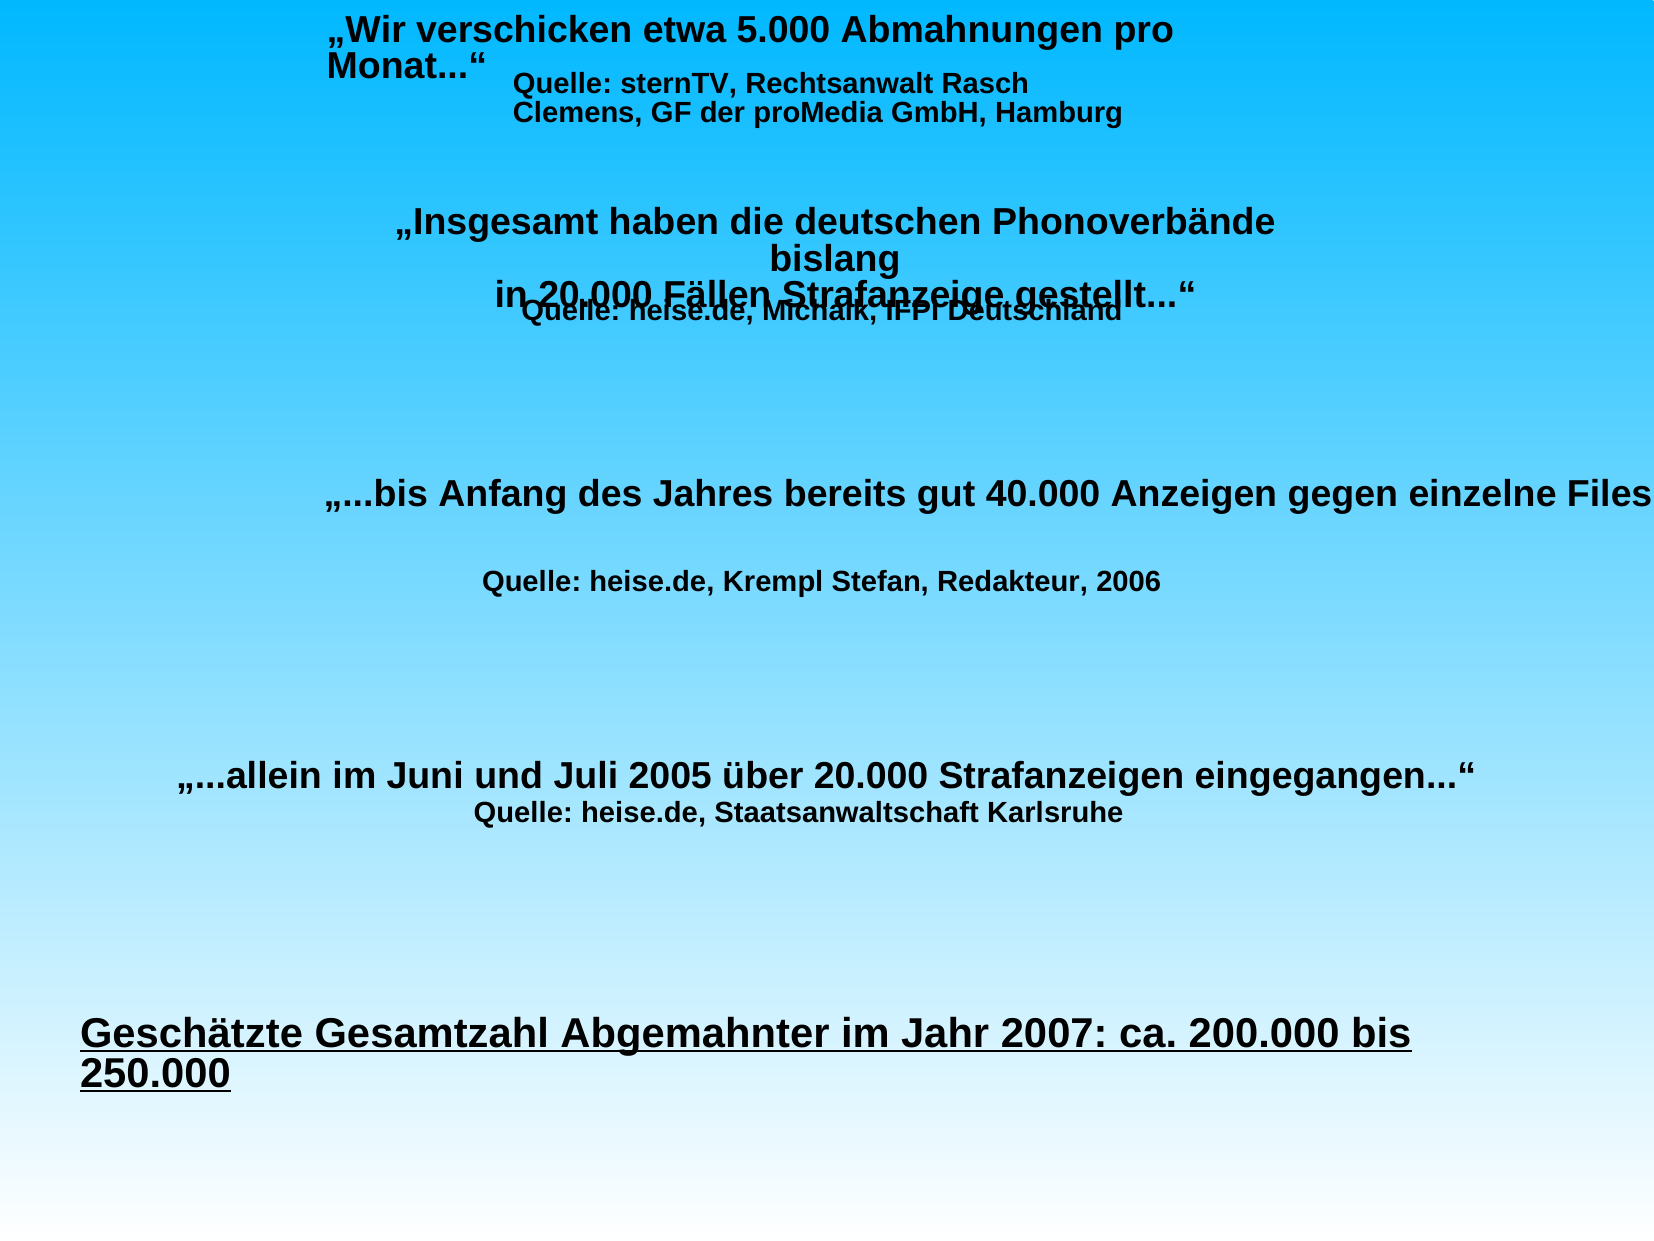

„Wir verschicken etwa 5.000 Abmahnungen pro Monat...“
Quelle: sternTV, Rechtsanwalt Rasch Clemens, GF der proMedia GmbH, Hamburg
„Insgesamt haben die deutschen Phonoverbände bislang
 in 20.000 Fällen Strafanzeige gestellt...“
Quelle: heise.de, Michalk, IFPI Deutschland
„...bis Anfang des Jahres bereits gut 40.000 Anzeigen gegen einzelne Filesharer...“
Quelle: heise.de, Krempl Stefan, Redakteur, 2006
„...allein im Juni und Juli 2005 über 20.000 Strafanzeigen eingegangen...“
Quelle: heise.de, Staatsanwaltschaft Karlsruhe
Geschätzte Gesamtzahl Abgemahnter im Jahr 2007: ca. 200.000 bis 250.000